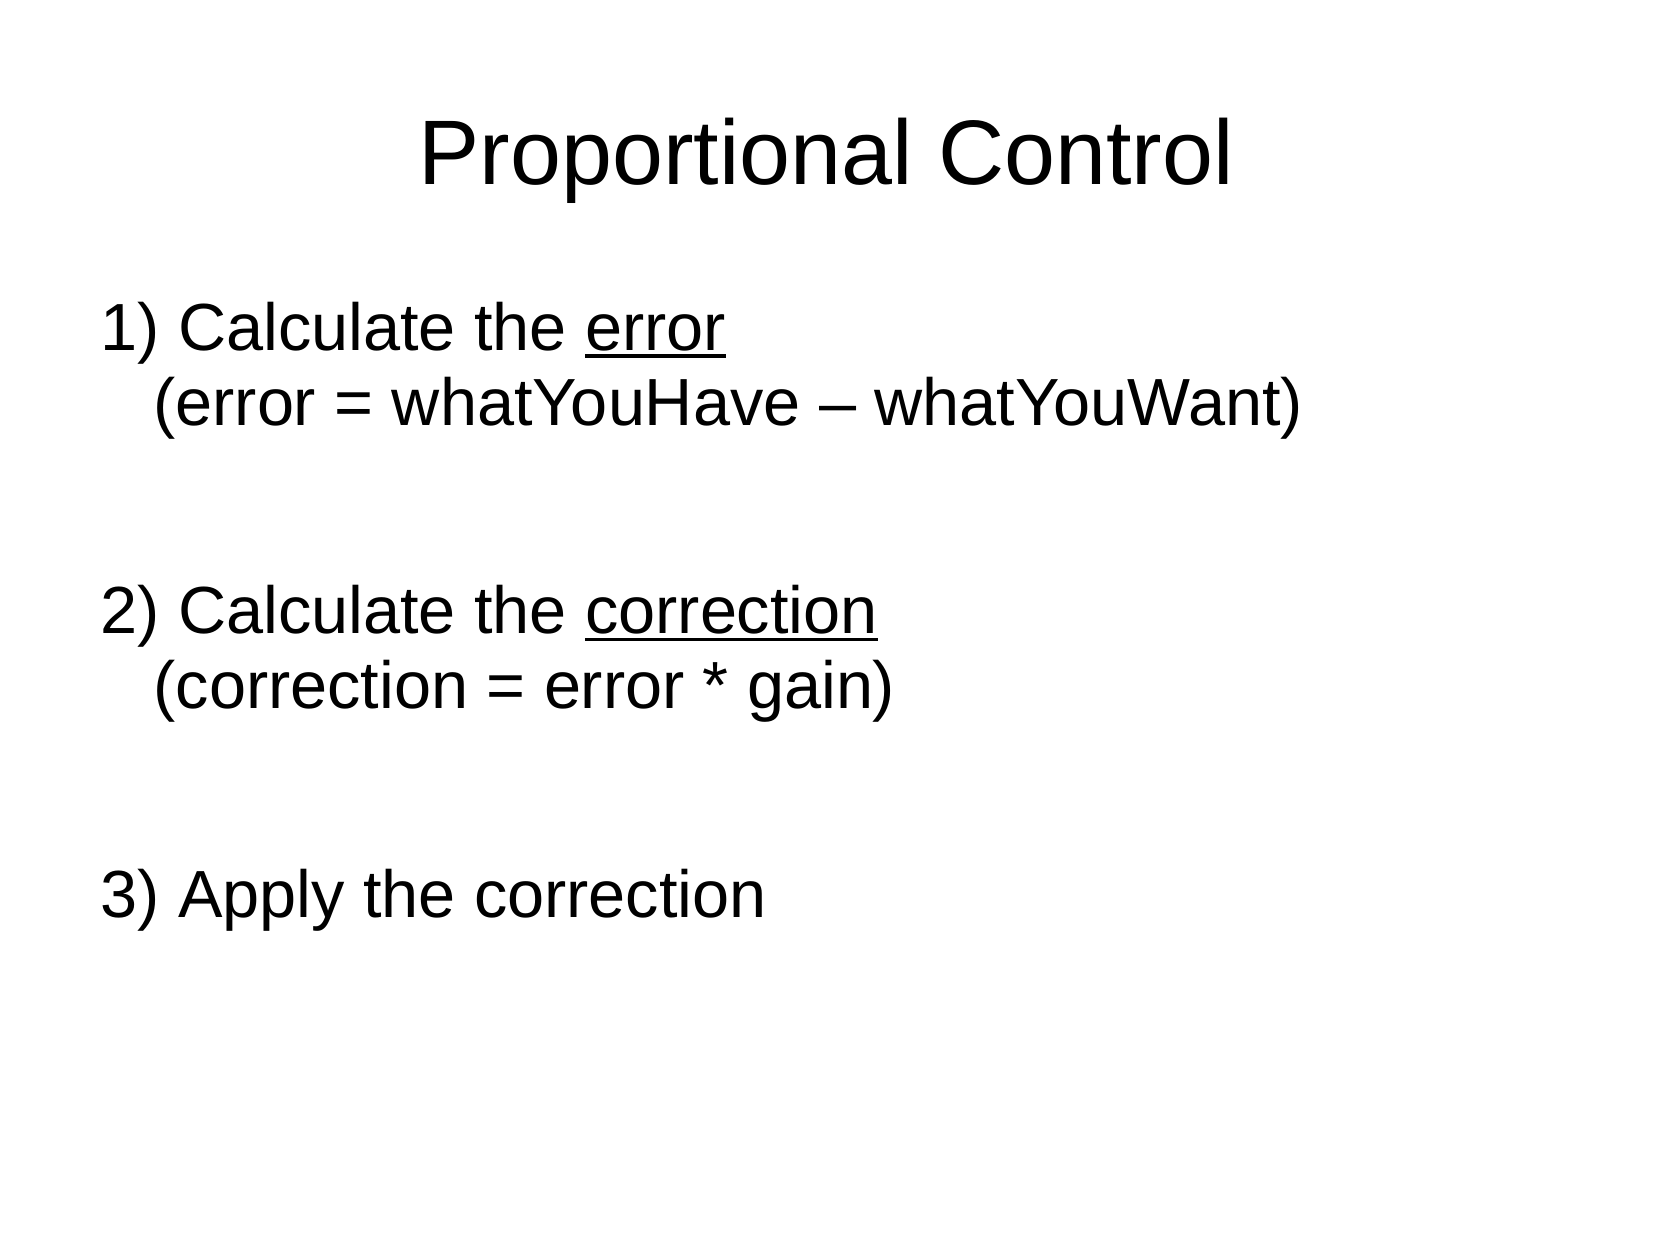

# Proportional Control
 Calculate the error
(error = whatYouHave – whatYouWant)
 Calculate the correction
(correction = error * gain)
 Apply the correction